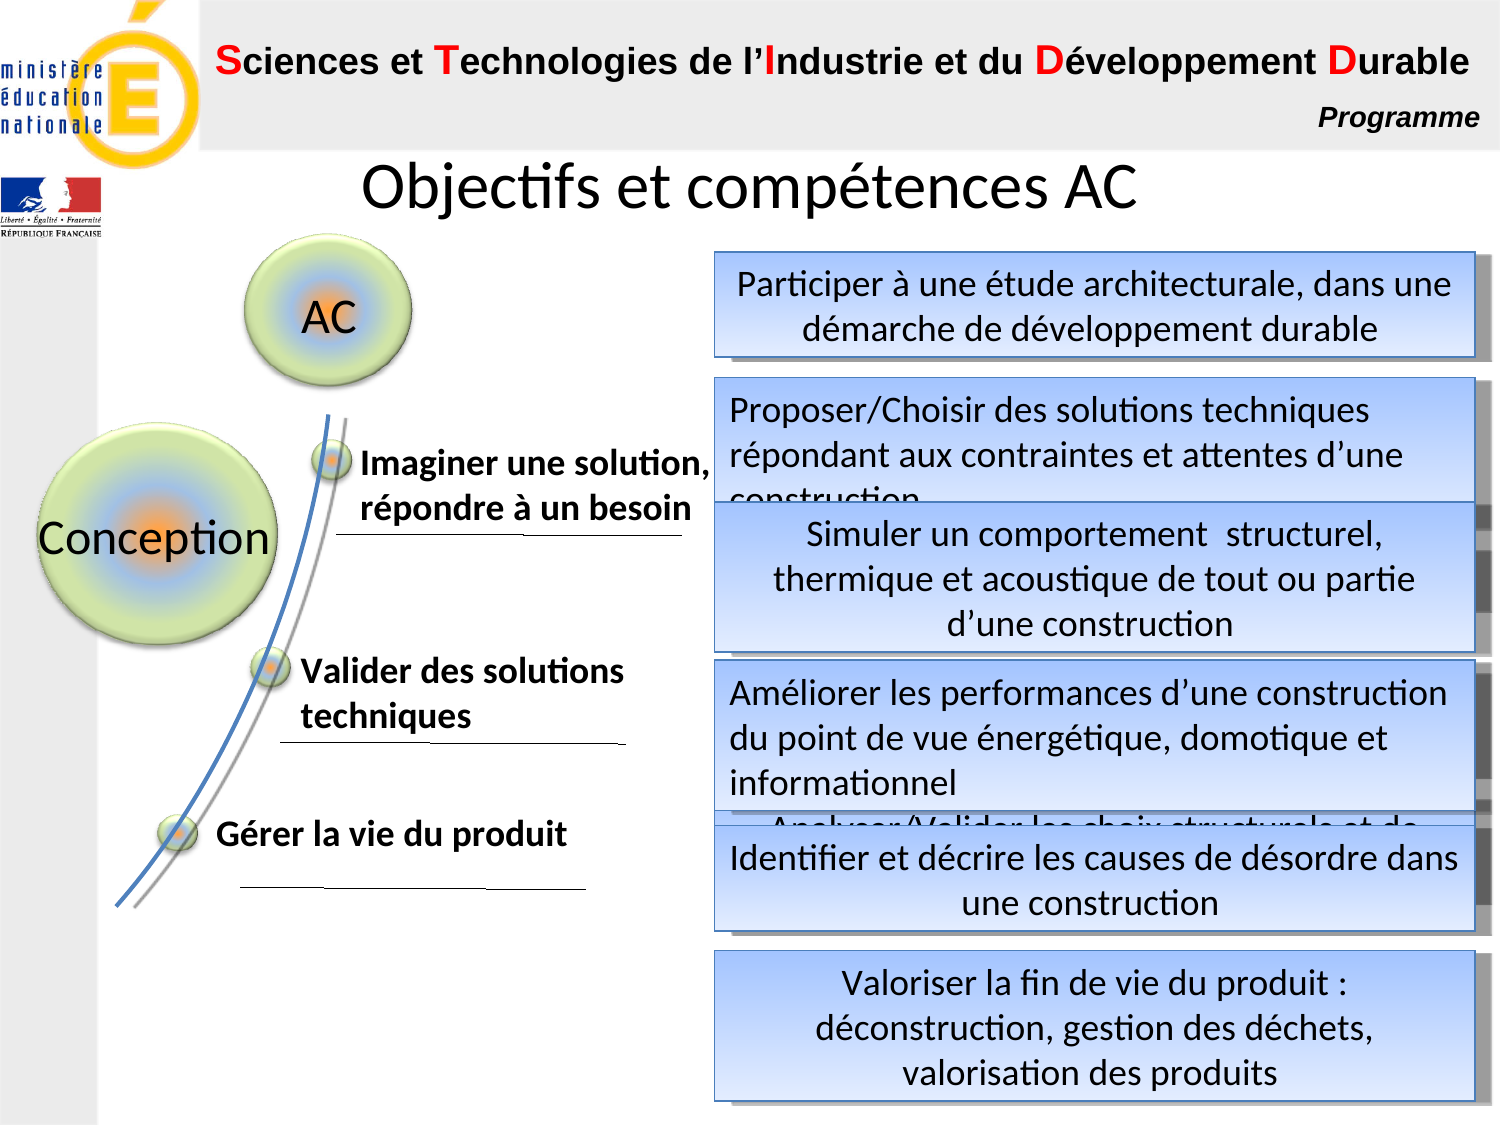

AC
Conception
Imaginer une solution,
répondre à un besoin
Valider des solutions
techniques
Gérer la vie du produit
# Objectifs et compétences AC
Participer à une étude architecturale, dans une démarche de développement durable
Proposer/Choisir des solutions techniques répondant aux contraintes et attentes d’une construction
Concevoir une organisation de réalisation
Simuler un comportement  structurel, thermique et acoustique de tout ou partie d’une construction
Analyser les résultats issus de simulations ou d’essais de laboratoire
Analyser/Valider les choix structurels et de confort
Améliorer les performances d’une construction du point de vue énergétique, domotique et informationnel
Identifier et décrire les causes de désordre dans une construction
Valoriser la fin de vie du produit : déconstruction, gestion des déchets, valorisation des produits